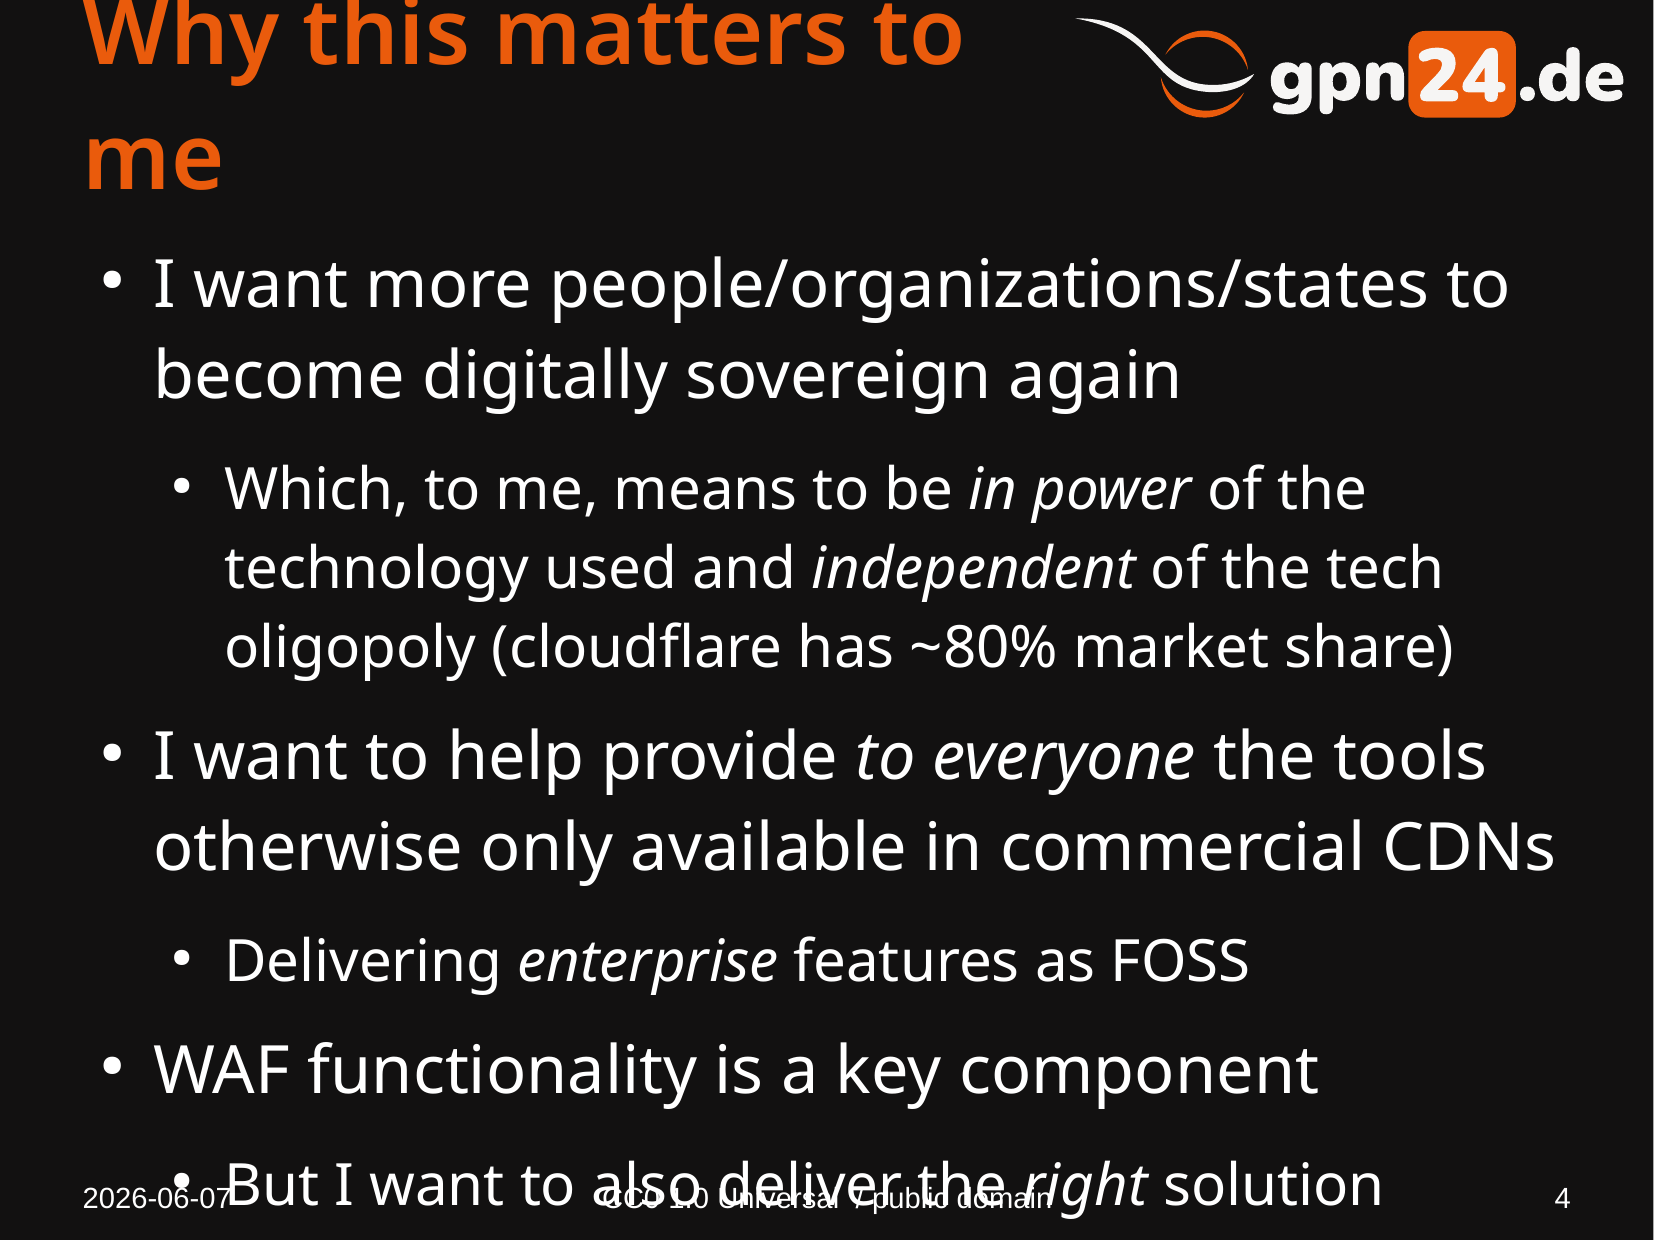

# Why this matters to me
I want more people/organizations/states to become digitally sovereign again
Which, to me, means to be in power of the technology used and independent of the tech oligopoly (cloudflare has ~80% market share)
I want to help provide to everyone the tools otherwise only available in commercial CDNs
Delivering enterprise features as FOSS
WAF functionality is a key component
But I want to also deliver the right solution
2026-06-07
CC0 1.0 Universal / public domain
4